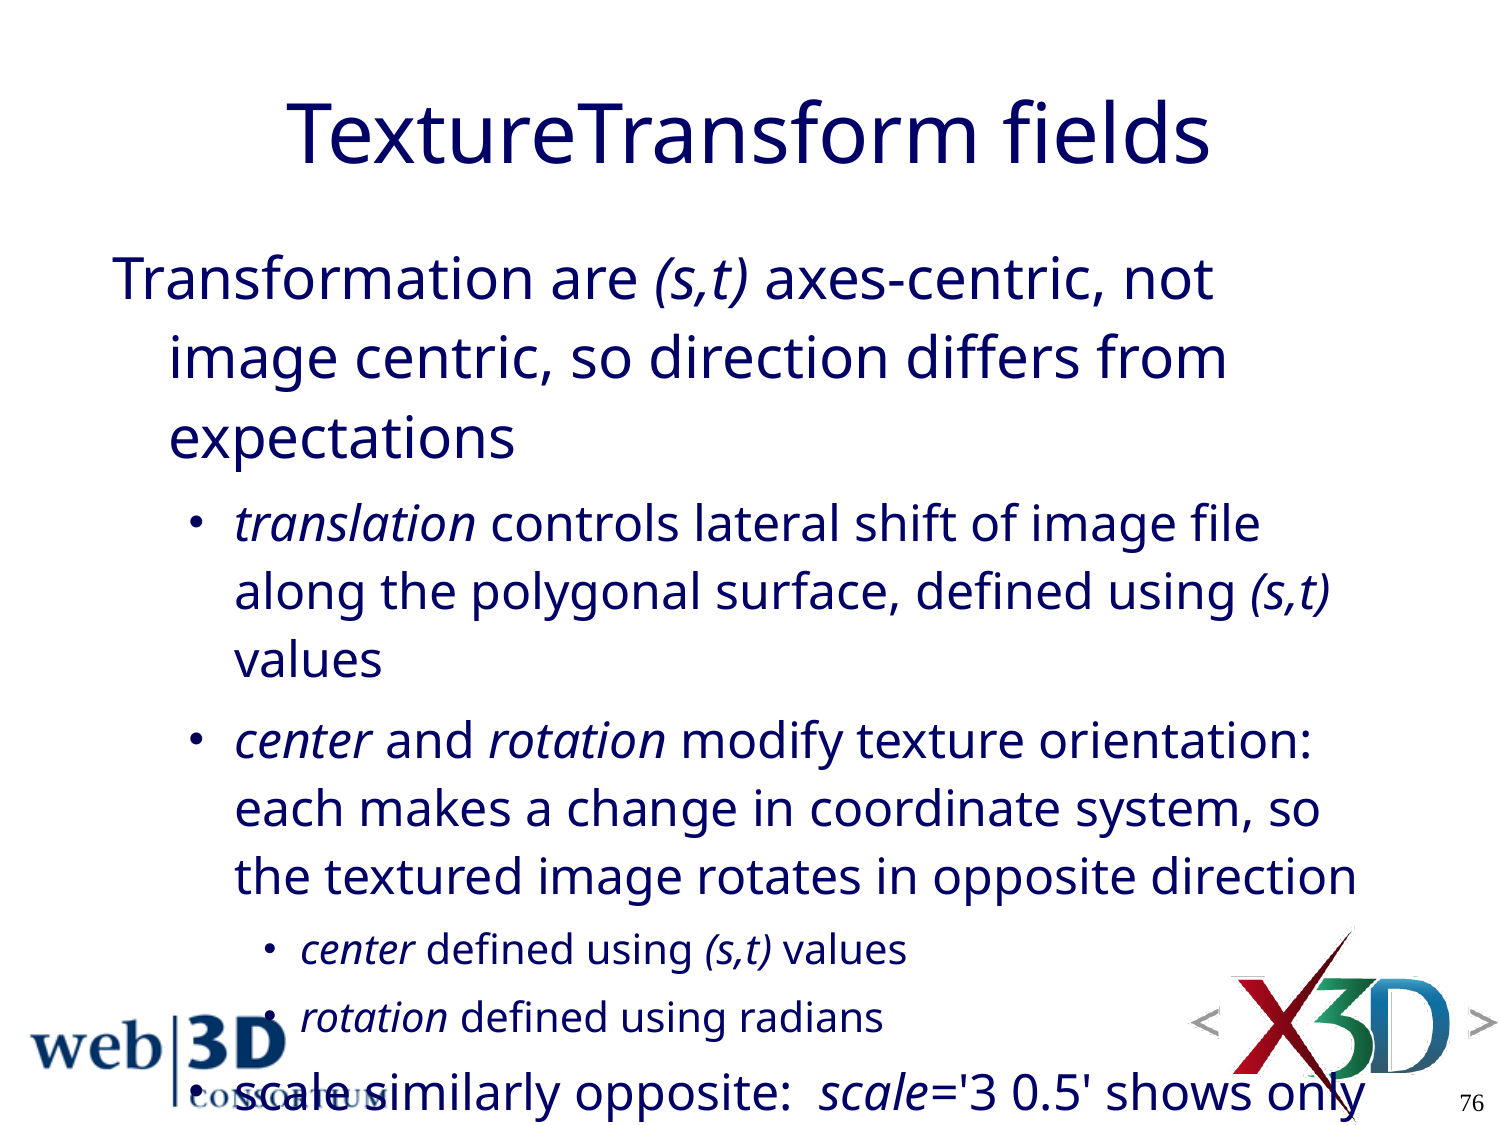

# TextureTransform fields
Transformation are (s,t) axes-centric, not image centric, so direction differs from expectations
translation controls lateral shift of image file along the polygonal surface, defined using (s,t) values
center and rotation modify texture orientation: each makes a change in coordinate system, so the textured image rotates in opposite direction
center defined using (s,t) values
rotation defined using radians
scale similarly opposite: scale='3 0.5' shows only 1/3 of texture along s axis, doubled along t axis